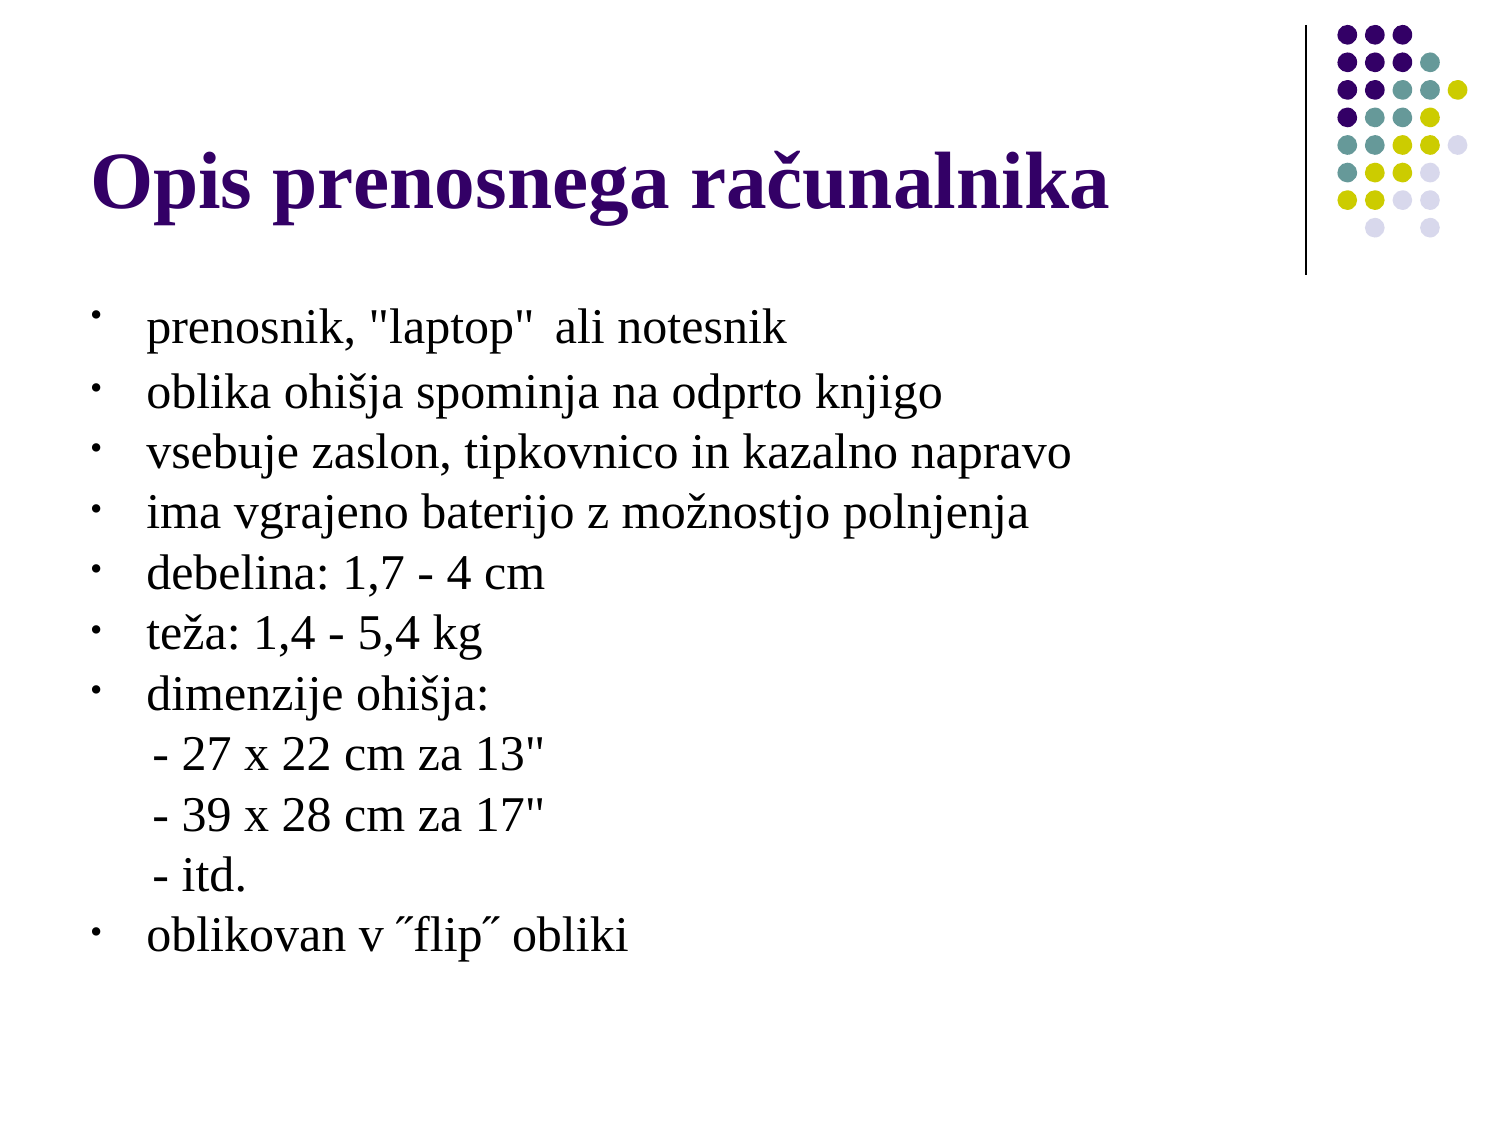

# Opis prenosnega računalnika
prenosnik, "laptop" ali notesnik
oblika ohišja spominja na odprto knjigo
vsebuje zaslon, tipkovnico in kazalno napravo
ima vgrajeno baterijo z možnostjo polnjenja
debelina: 1,7 - 4 cm
teža: 1,4 - 5,4 kg
dimenzije ohišja:
 - 27 x 22 cm za 13"
 - 39 x 28 cm za 17"
 - itd.
oblikovan v ˝flip˝ obliki